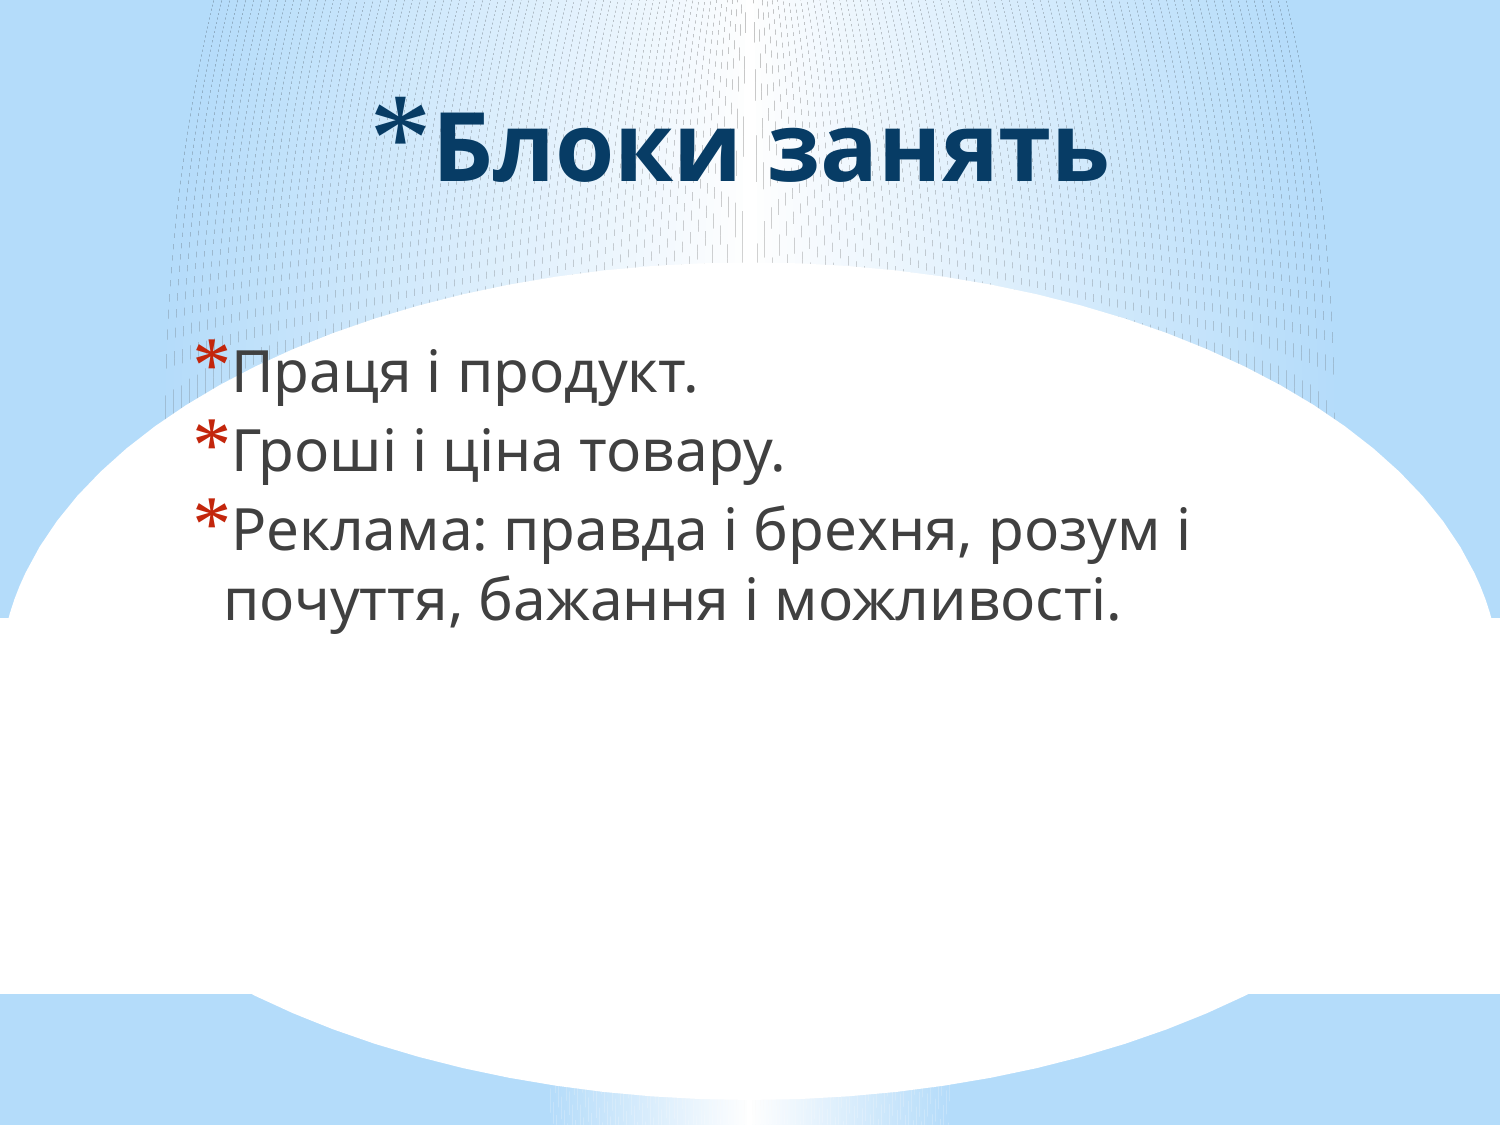

# Блоки занять
Праця і продукт.
Гроші і ціна товару.
Реклама: правда і брехня, розум і почуття, бажання і можливості.